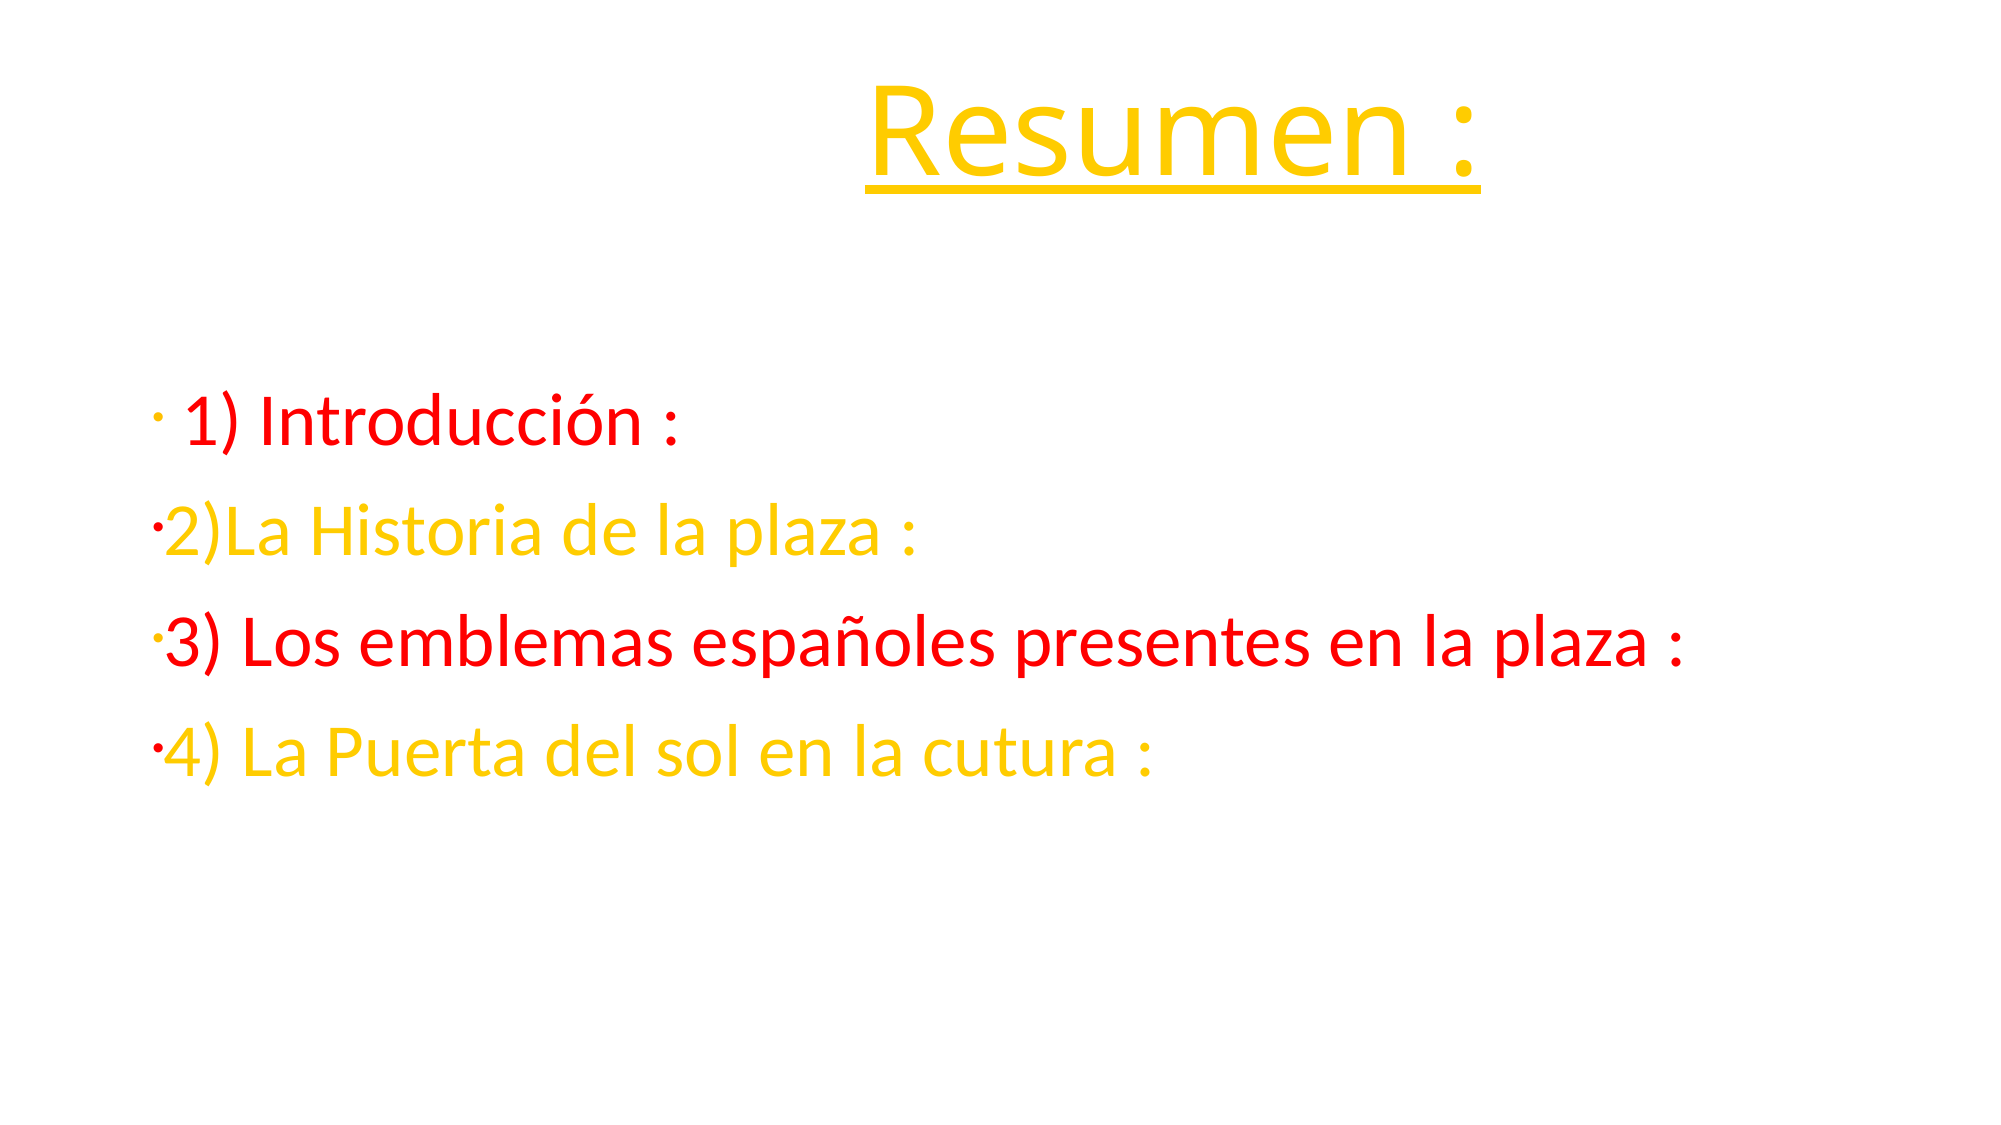

# Resumen :
 1) Introducción :
2)La Historia de la plaza :
3) Los emblemas españoles presentes en la plaza :
4) La Puerta del sol en la cutura :